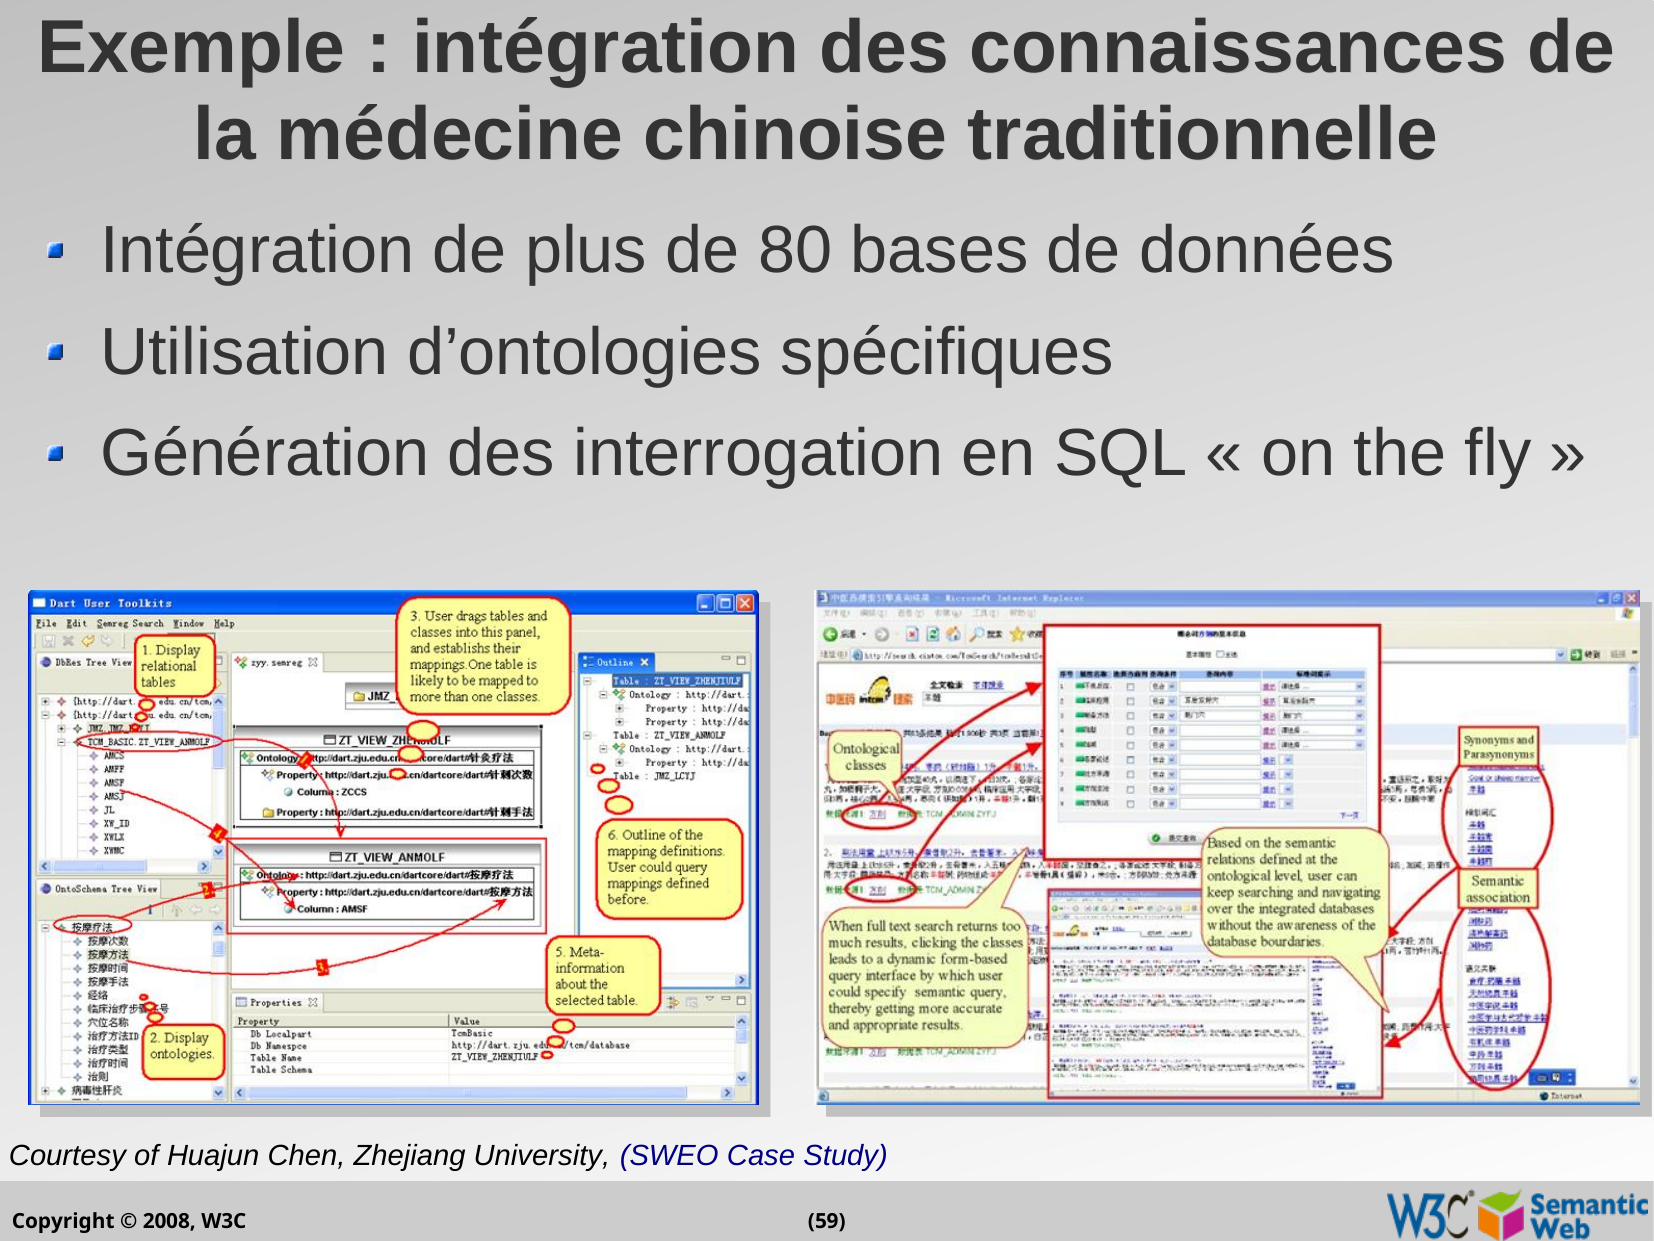

# Exemple : intégration des connaissances de la médecine chinoise traditionnelle
Intégration de plus de 80 bases de données
Utilisation d’ontologies spécifiques
Génération des interrogation en SQL « on the fly »
Courtesy of Huajun Chen, Zhejiang University, (SWEO Case Study)